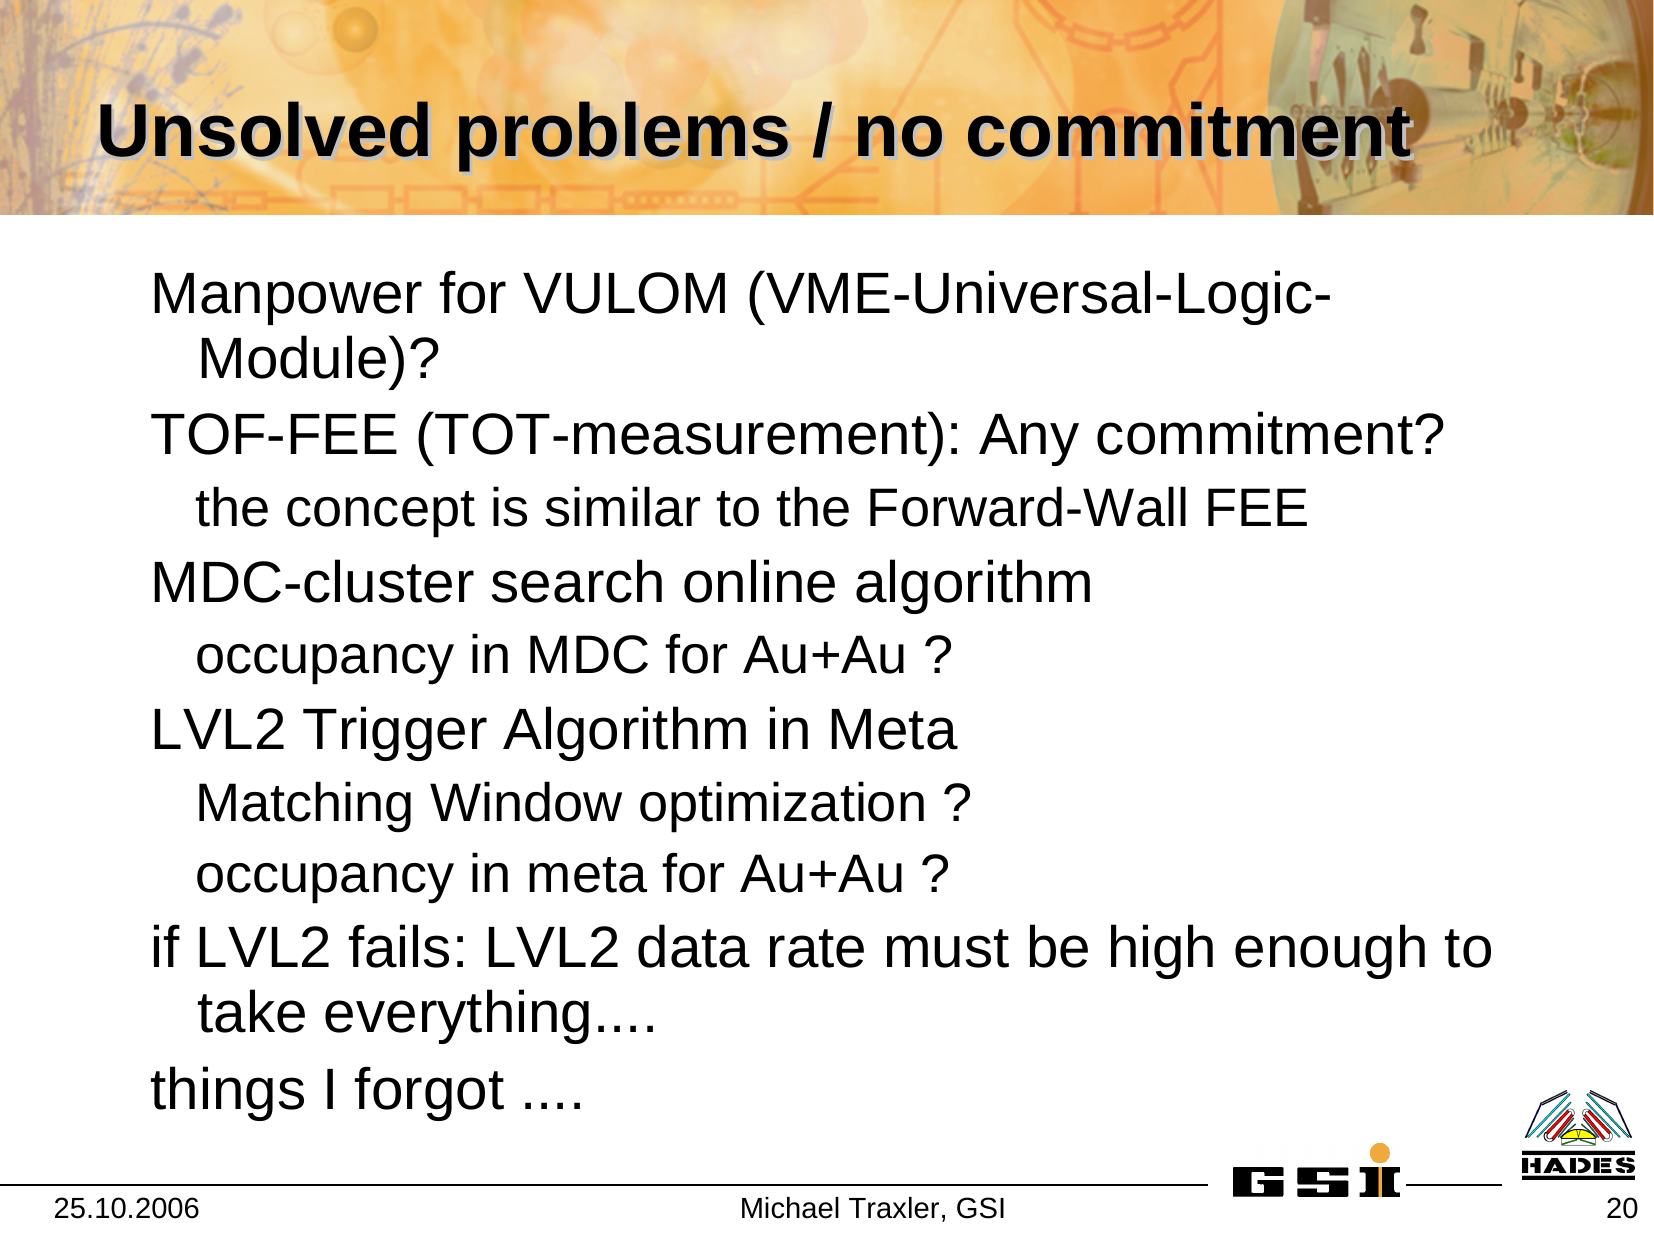

# Unsolved problems / no commitment
Manpower for VULOM (VME-Universal-Logic-Module)?
TOF-FEE (TOT-measurement): Any commitment?
the concept is similar to the Forward-Wall FEE
MDC-cluster search online algorithm
occupancy in MDC for Au+Au ?
LVL2 Trigger Algorithm in Meta
Matching Window optimization ?
occupancy in meta for Au+Au ?
if LVL2 fails: LVL2 data rate must be high enough to take everything....
things I forgot ....
25.10.2006
Michael Traxler, GSI
20